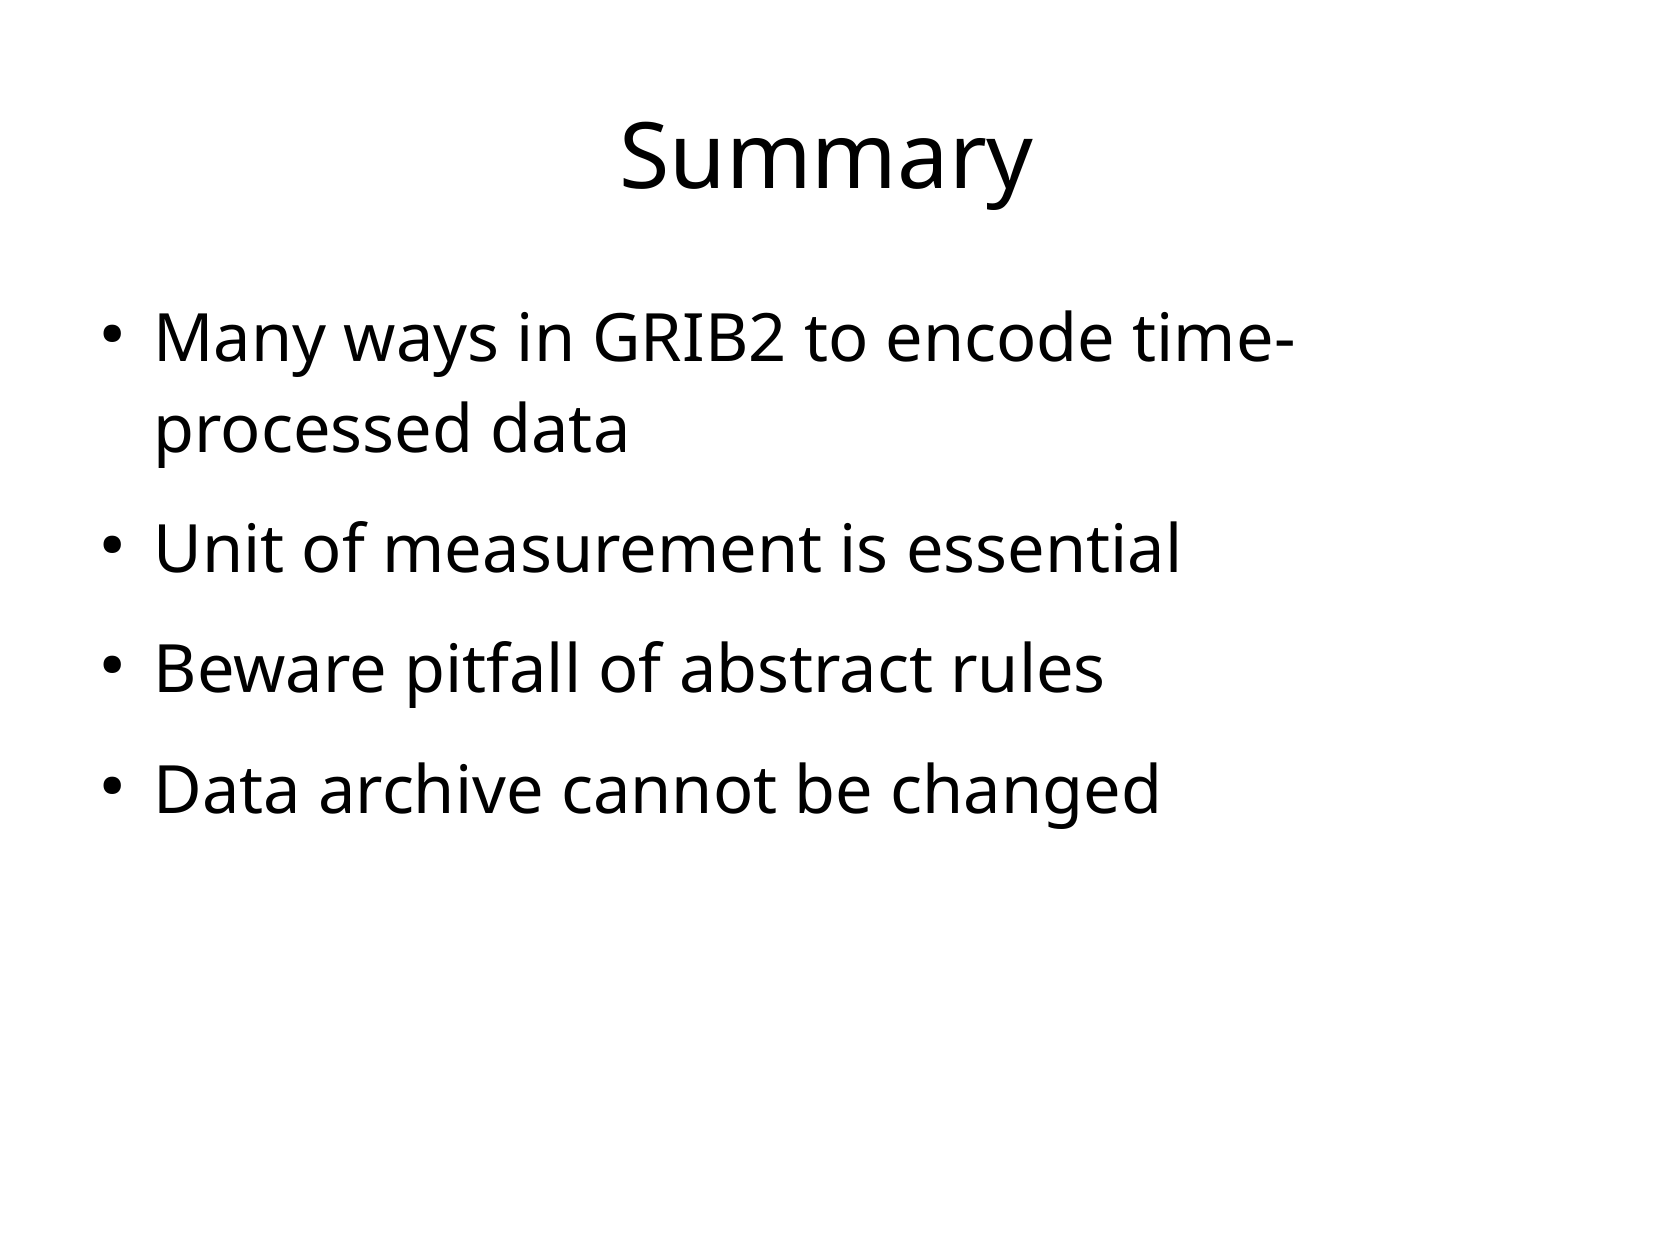

# Summary
Many ways in GRIB2 to encode time-processed data
Unit of measurement is essential
Beware pitfall of abstract rules
Data archive cannot be changed